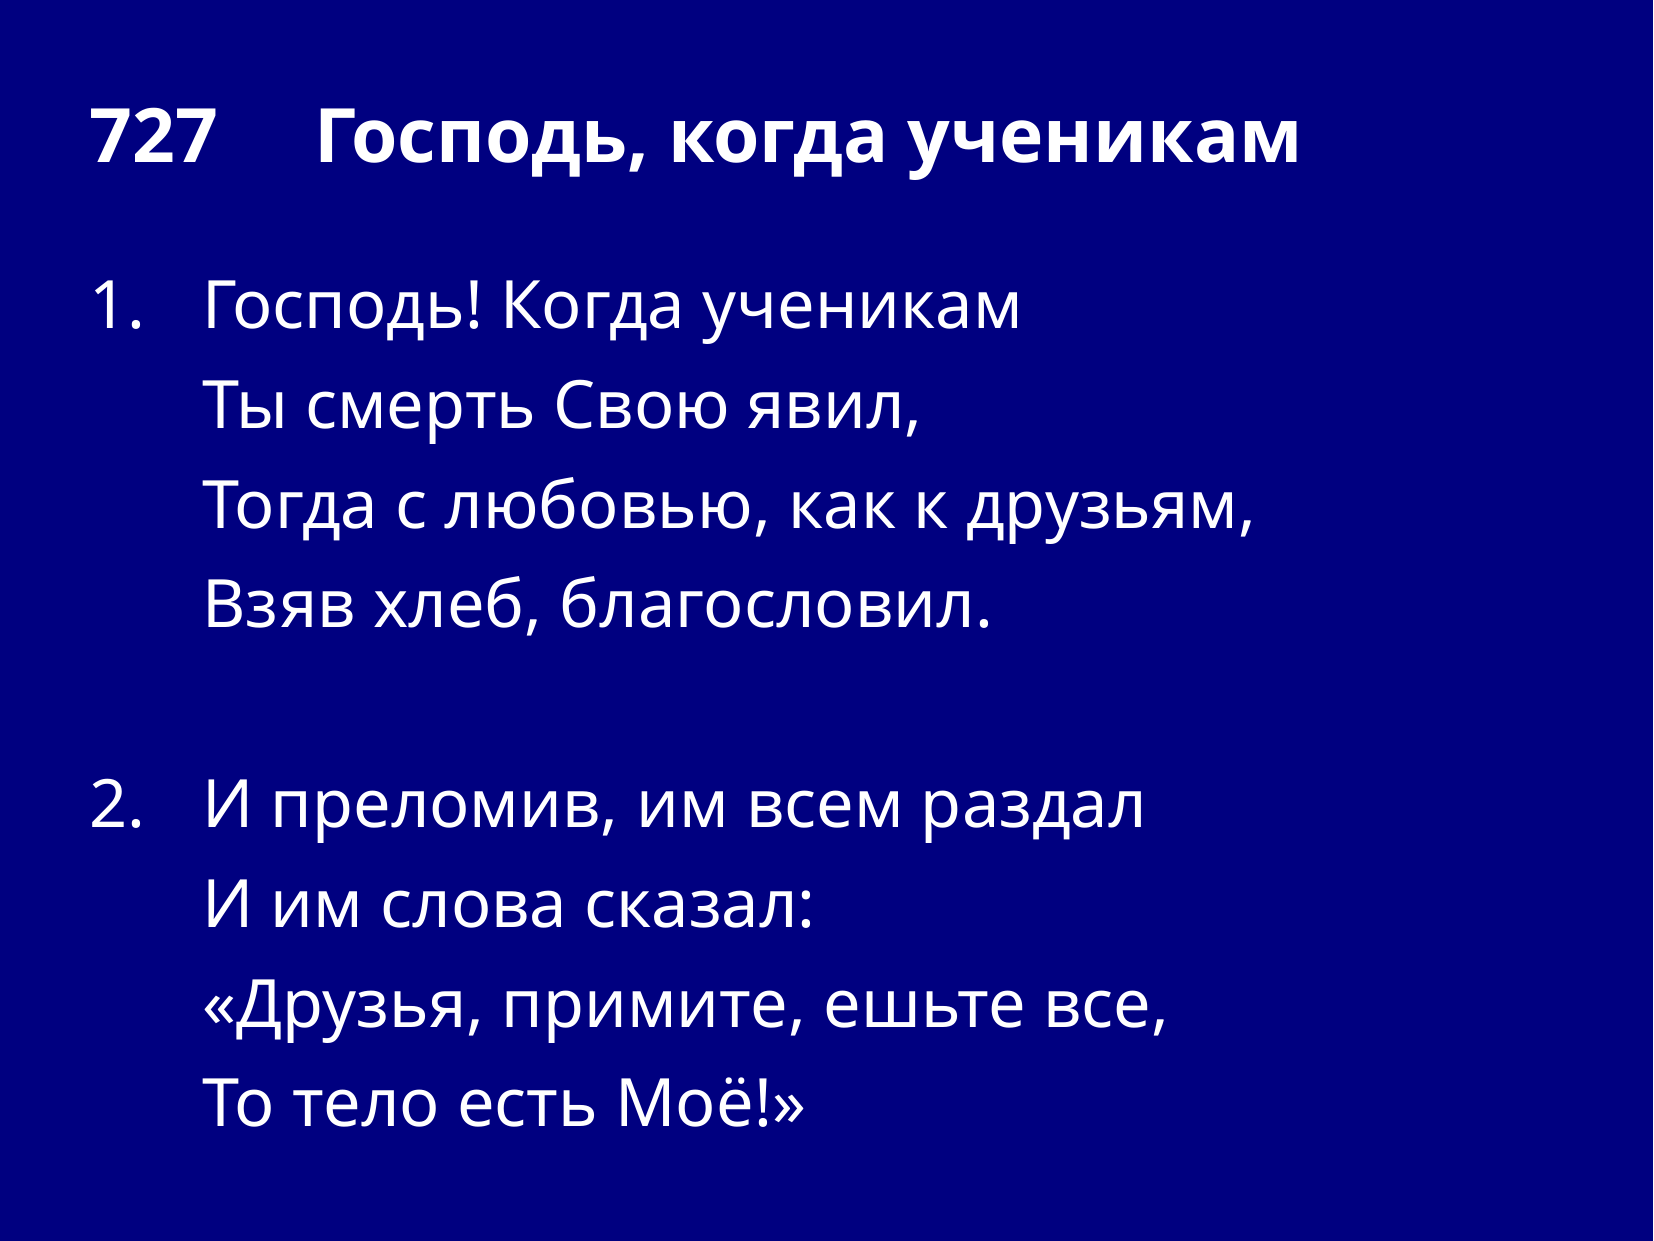

727	Господь, когда ученикам
1.	Господь! Когда ученикам
	Ты смерть Свою явил,
	Тогда с любовью, как к друзьям,
	Взяв хлеб, благословил.
2.	И преломив, им всем раздал
	И им слова сказал:
	«Друзья, примите, ешьте все,
	То тело есть Моё!»